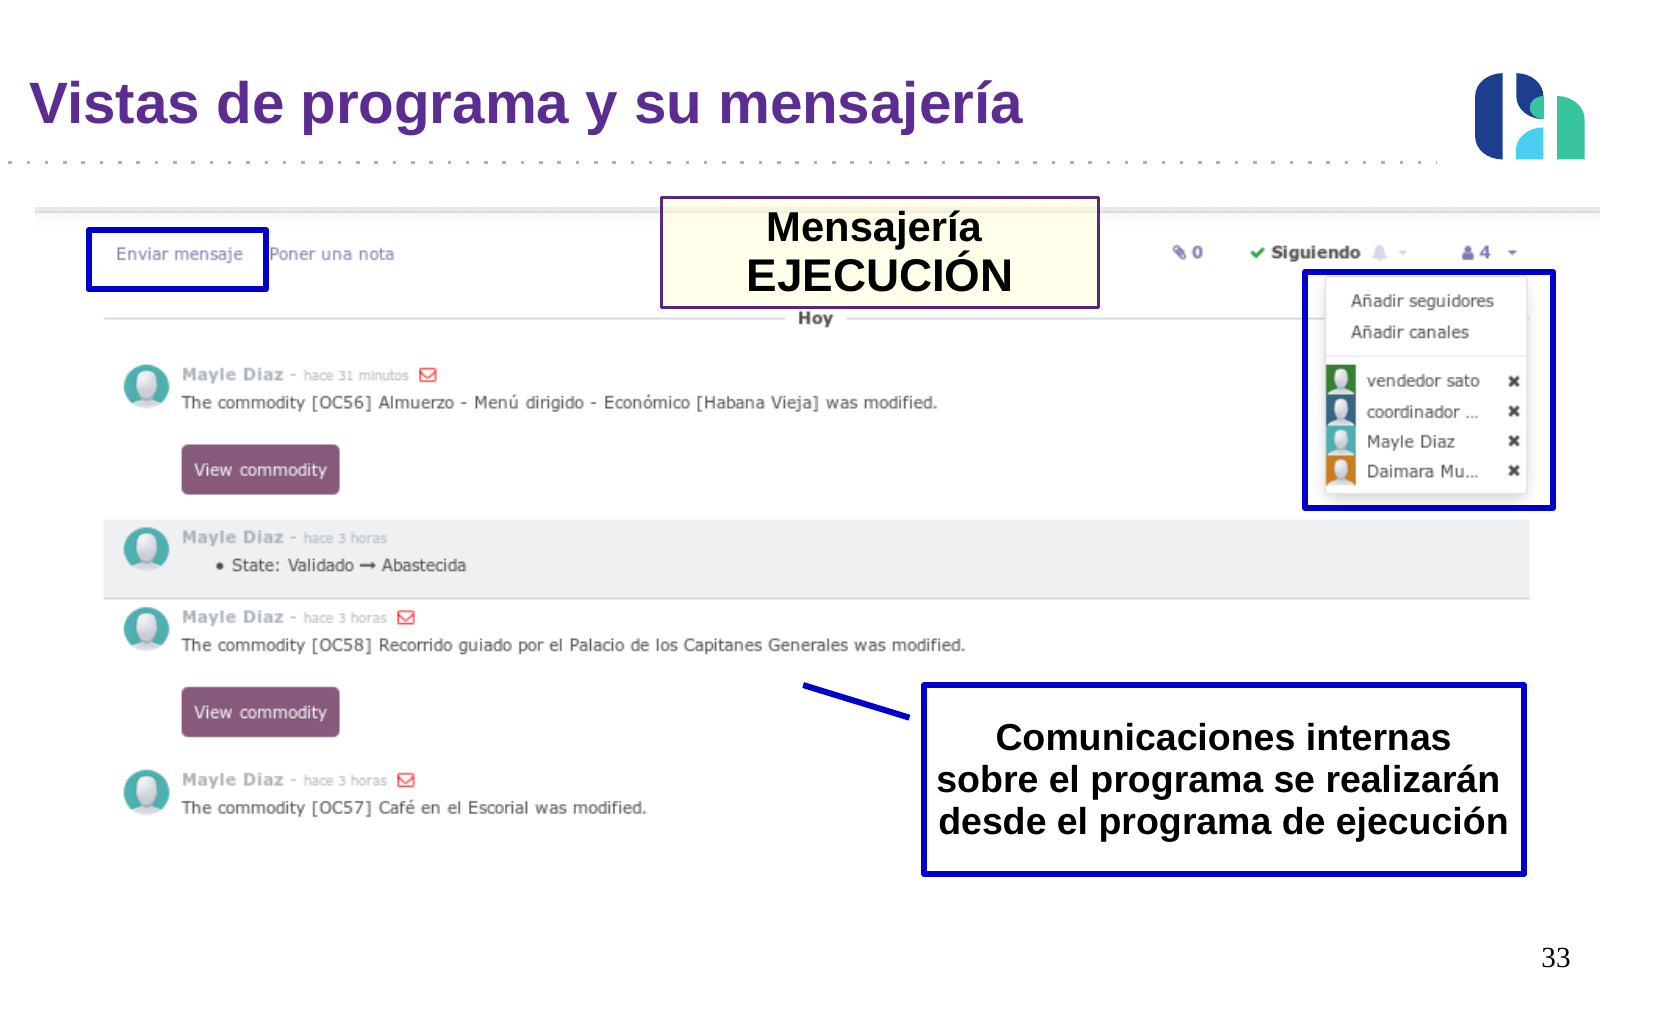

Vistas de programa y su mensajería
Mensajería
EJECUCIÓN
Comunicaciones internas
sobre el programa se realizarán
desde el programa de ejecución
33